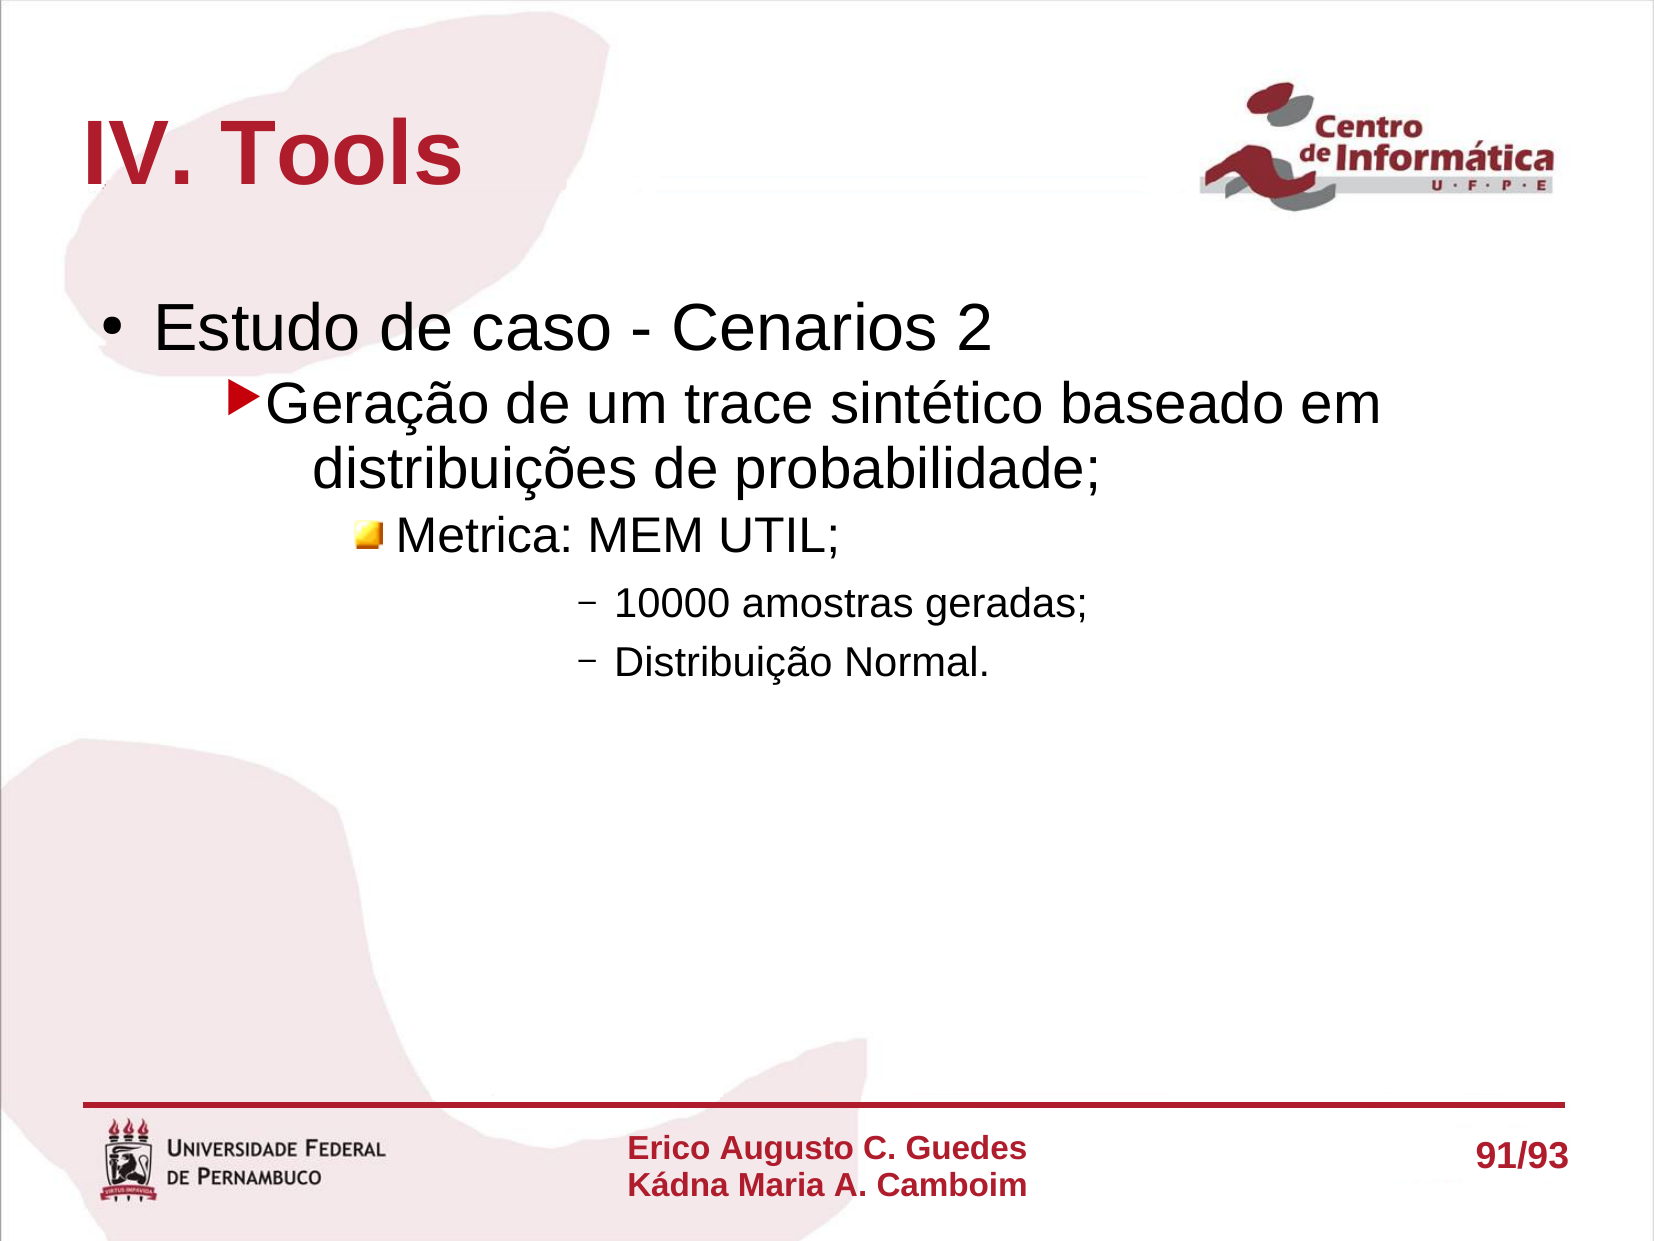

# IV. Tools
Estudo de caso - Cenarios 2
Geração de um trace sintético baseado em distribuições de probabilidade;
Metrica: MEM UTIL;
10000 amostras geradas;
Distribuição Normal.